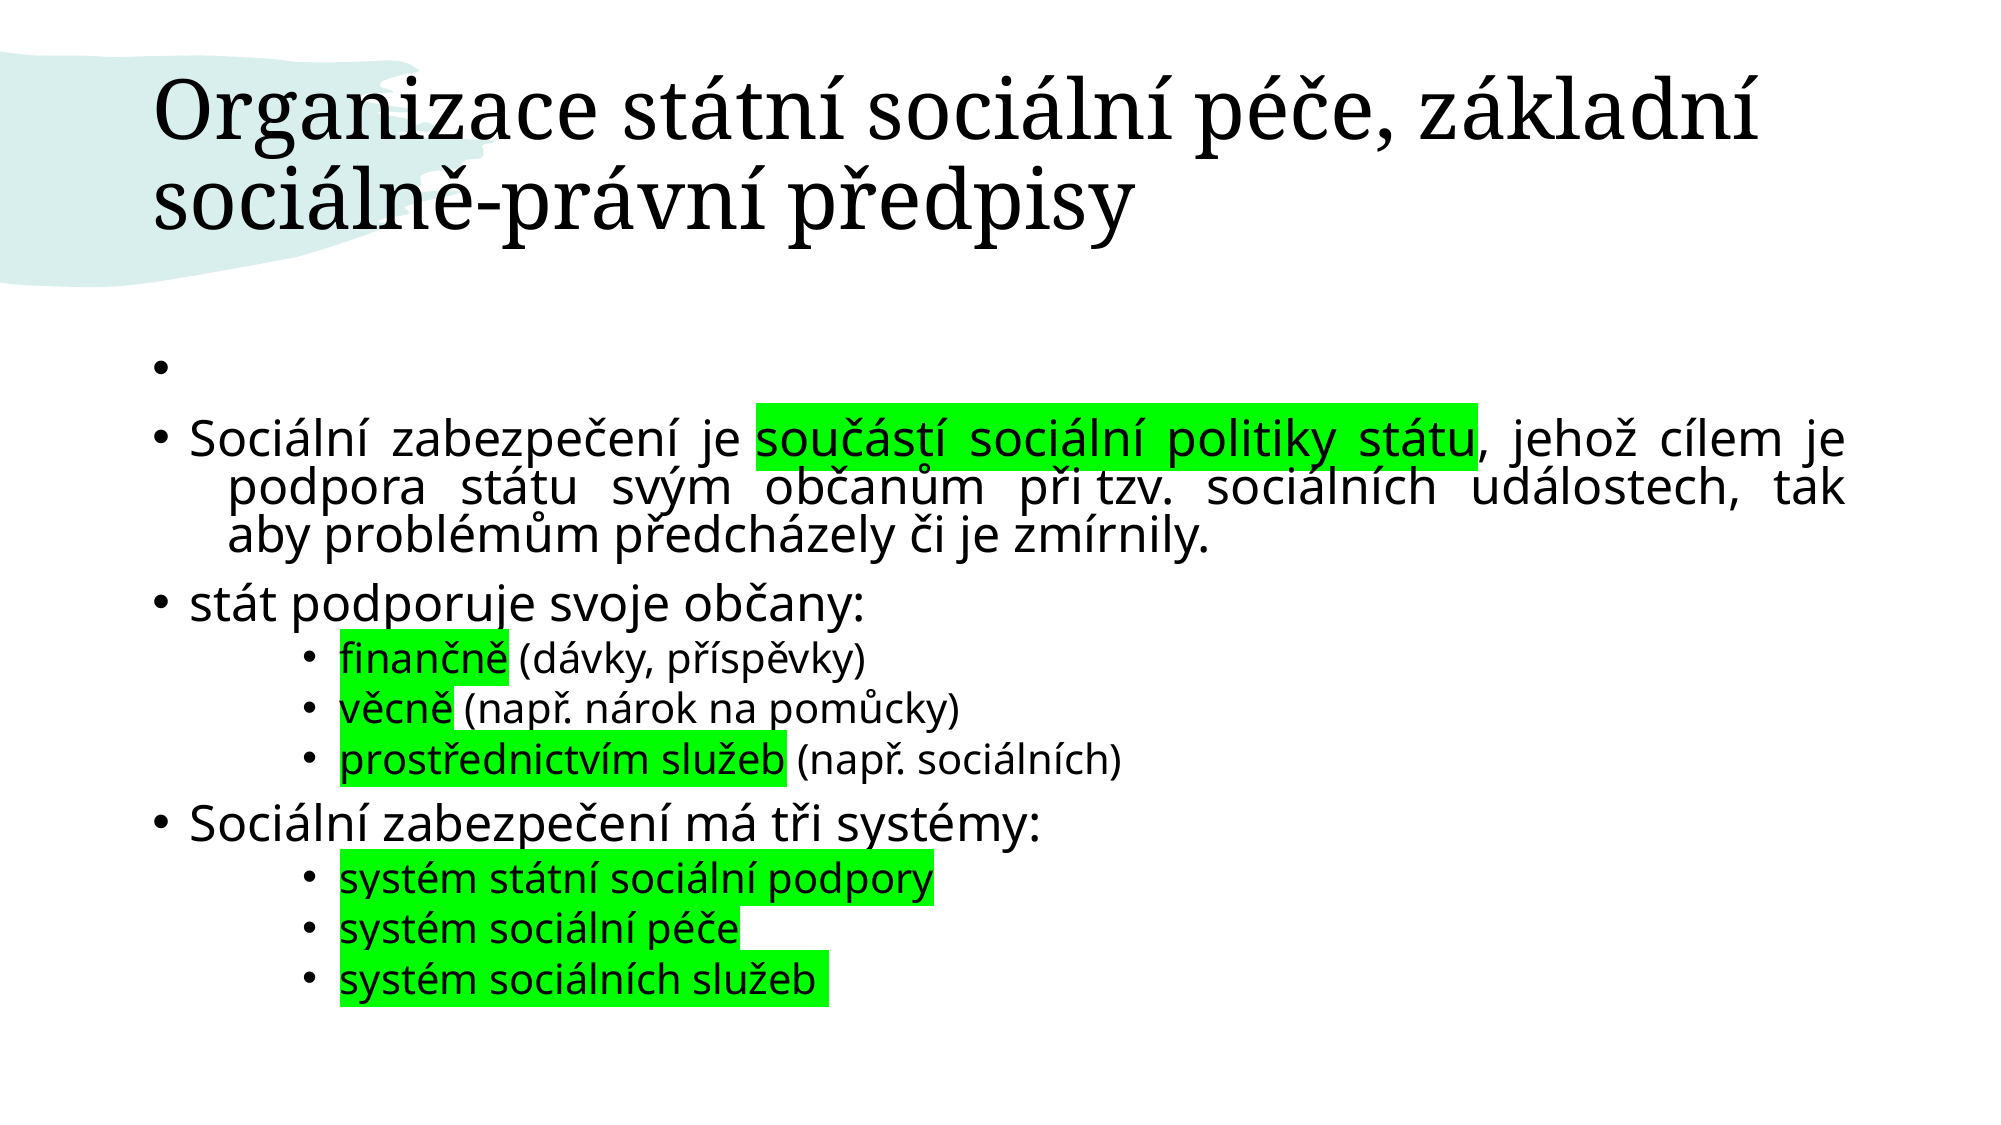

# Organizace státní sociální péče, základní sociálně-právní předpisy
Sociální zabezpečení je součástí sociální politiky státu, jehož cílem je podpora státu svým občanům při tzv. sociálních událostech, tak aby problémům předcházely či je zmírnily.
stát podporuje svoje občany:
finančně (dávky, příspěvky)
věcně (např. nárok na pomůcky)
prostřednictvím služeb (např. sociálních)
Sociální zabezpečení má tři systémy:
systém státní sociální podpory
systém sociální péče
systém sociálních služeb